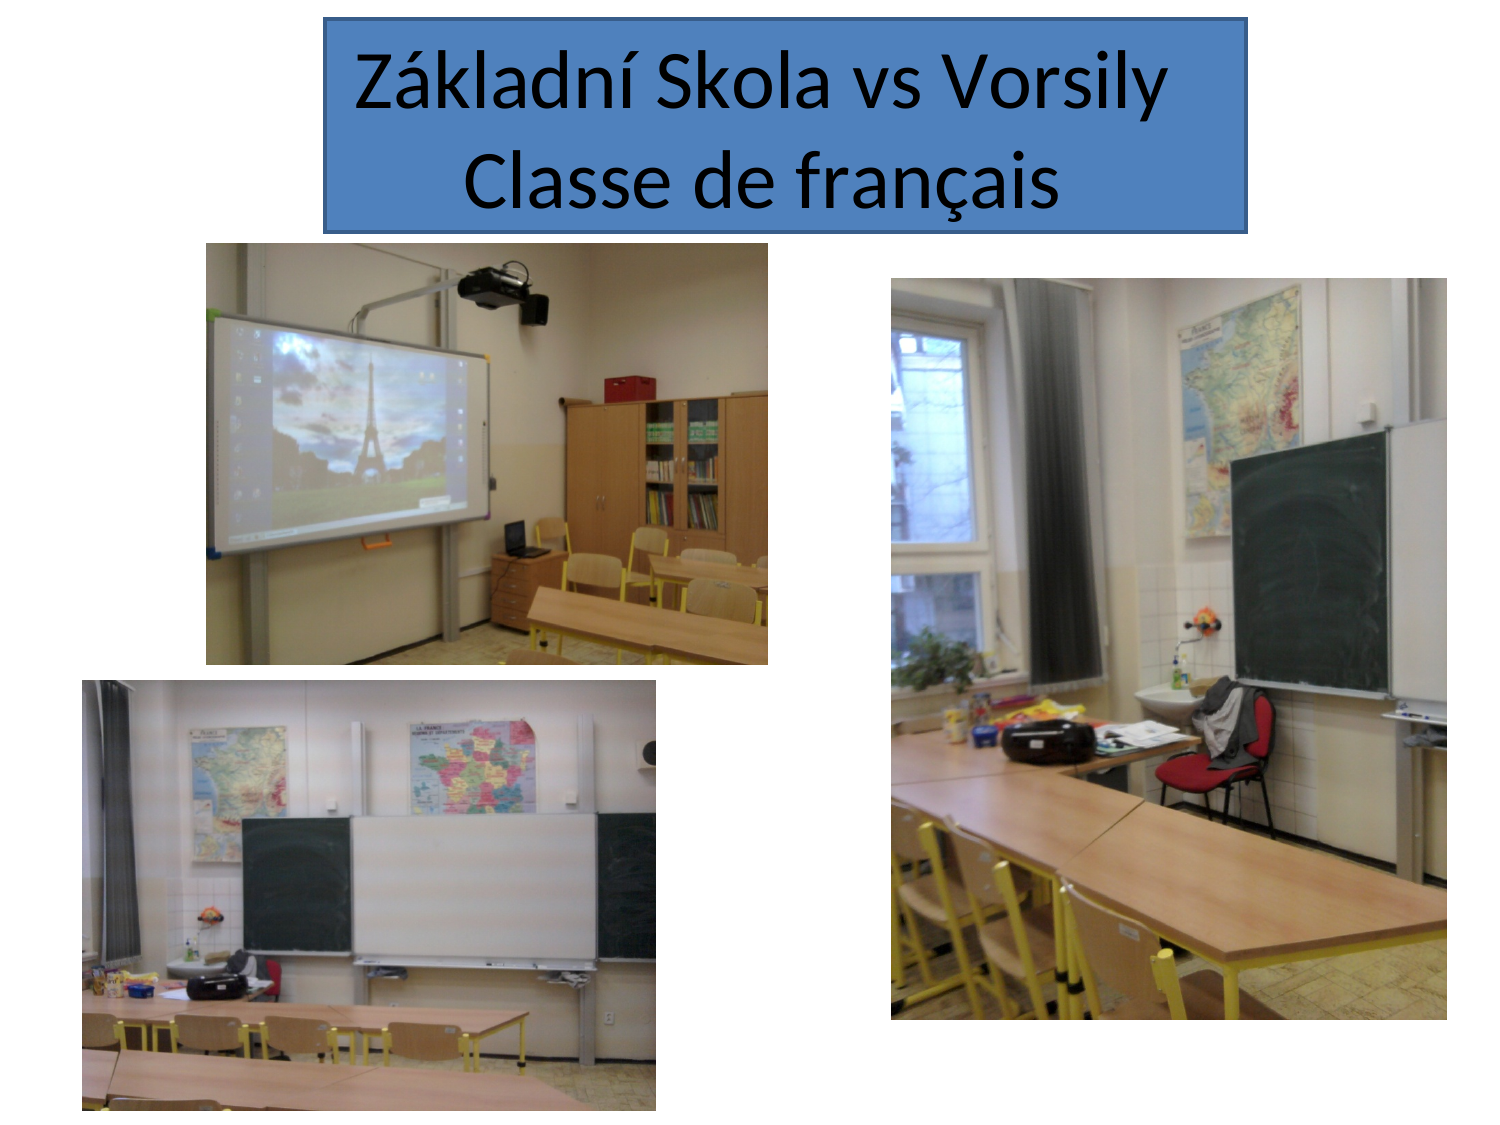

# Základní Skola vs Vorsily Classe de français